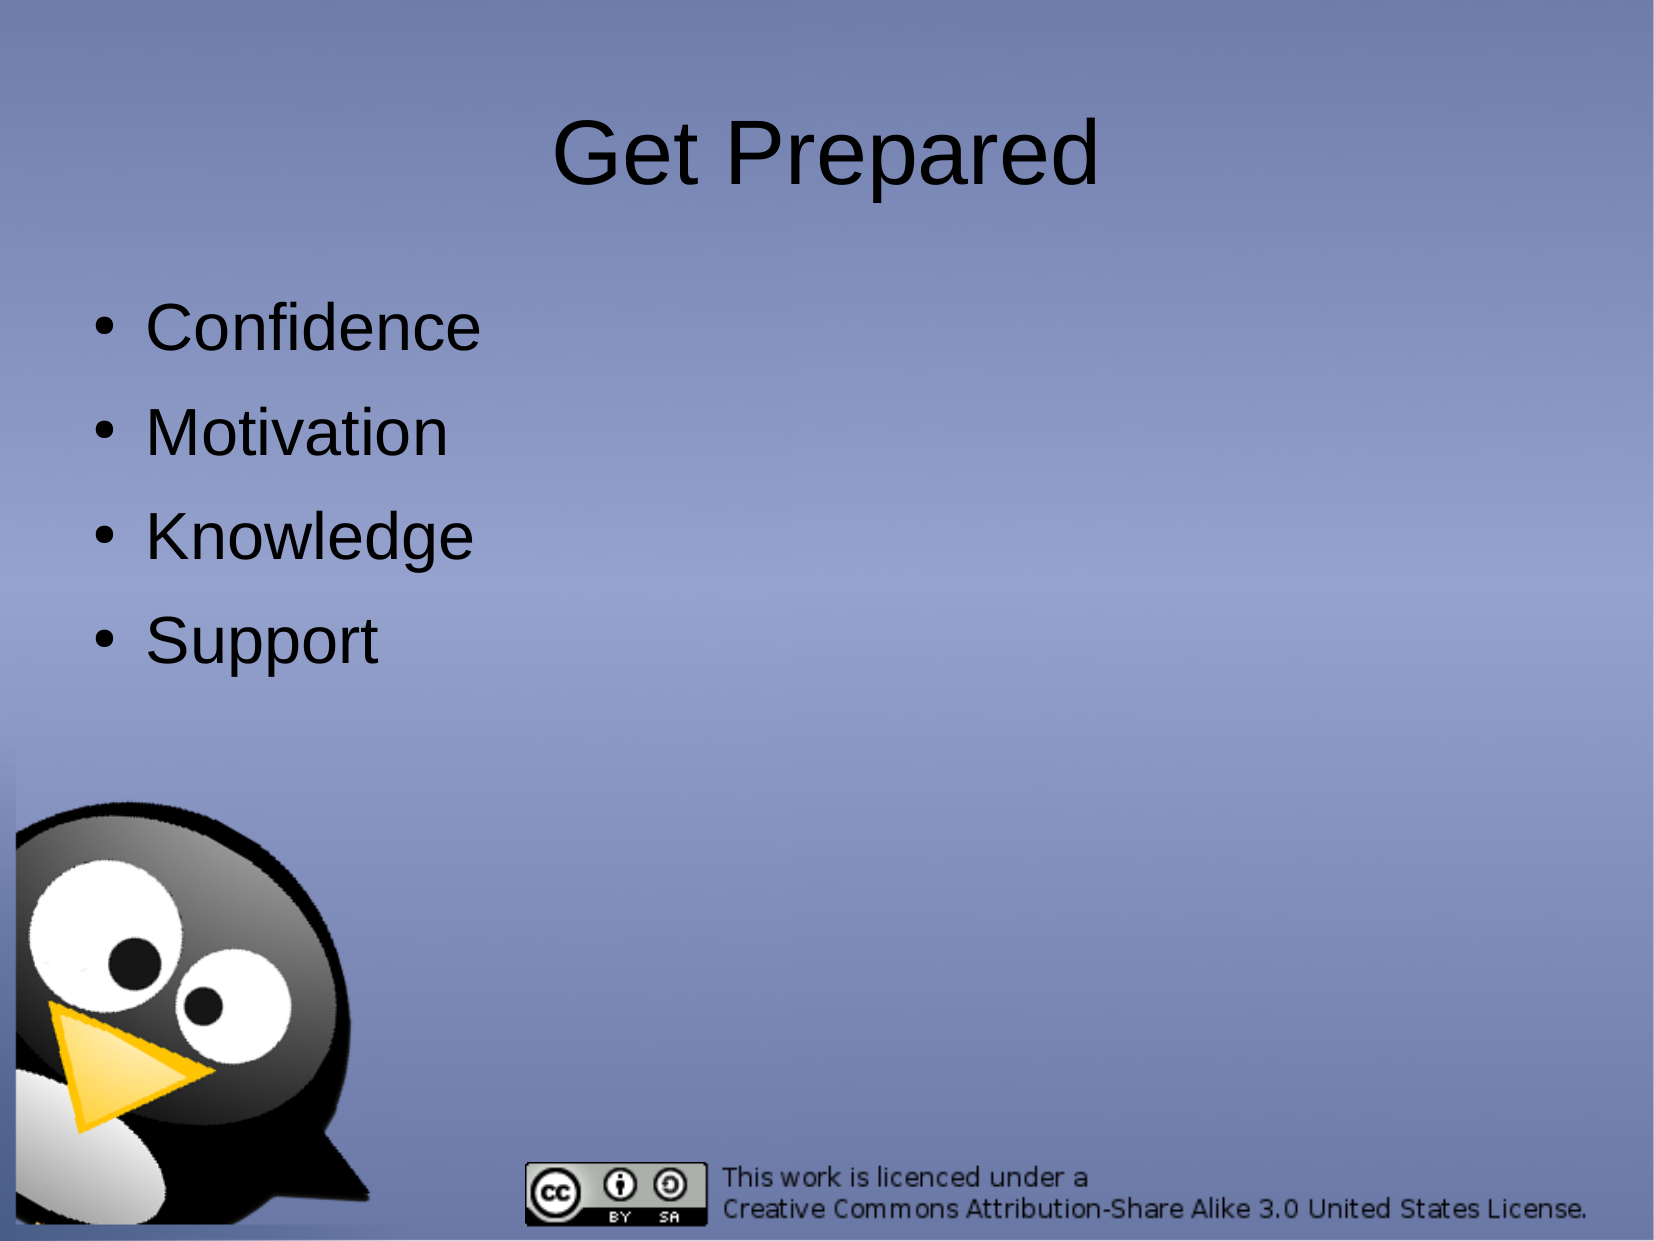

# Get Prepared
Confidence
Motivation
Knowledge
Support